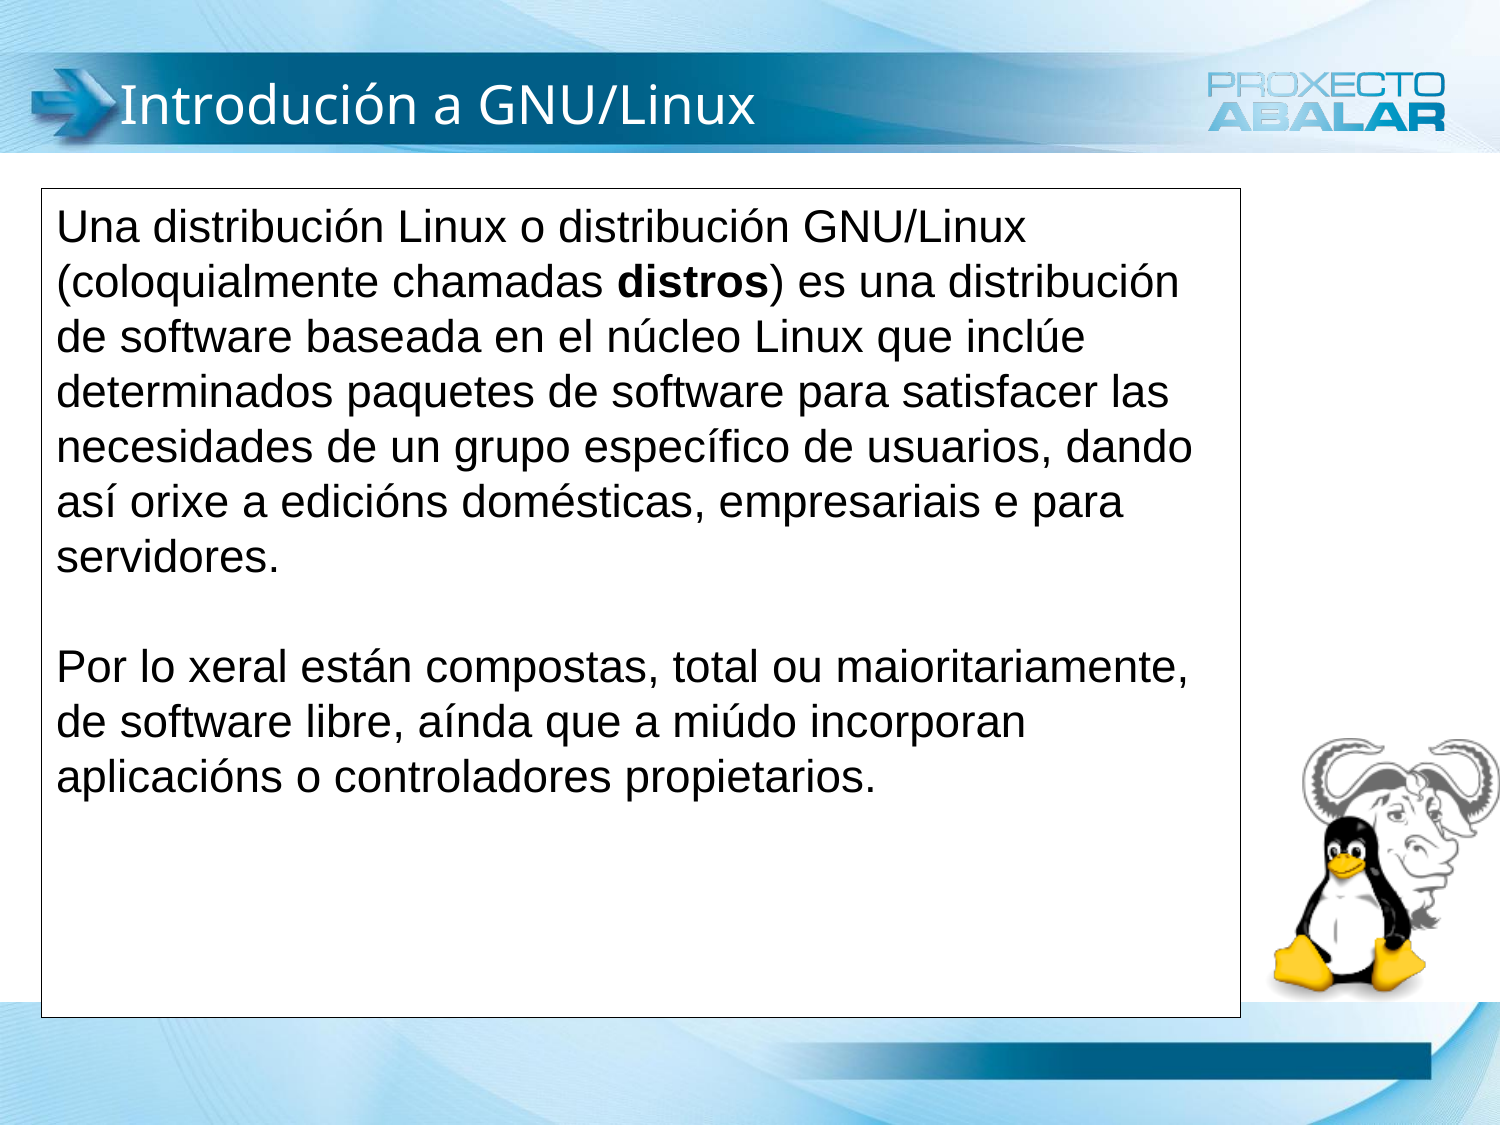

Introdución a GNU/Linux
Una distribución Linux o distribución GNU/Linux (coloquialmente chamadas distros) es una distribución de software baseada en el núcleo Linux que inclúe determinados paquetes de software para satisfacer las necesidades de un grupo específico de usuarios, dando así orixe a edicións domésticas, empresariais e para servidores.
Por lo xeral están compostas, total ou maioritariamente, de software libre, aínda que a miúdo incorporan aplicacións o controladores propietarios.